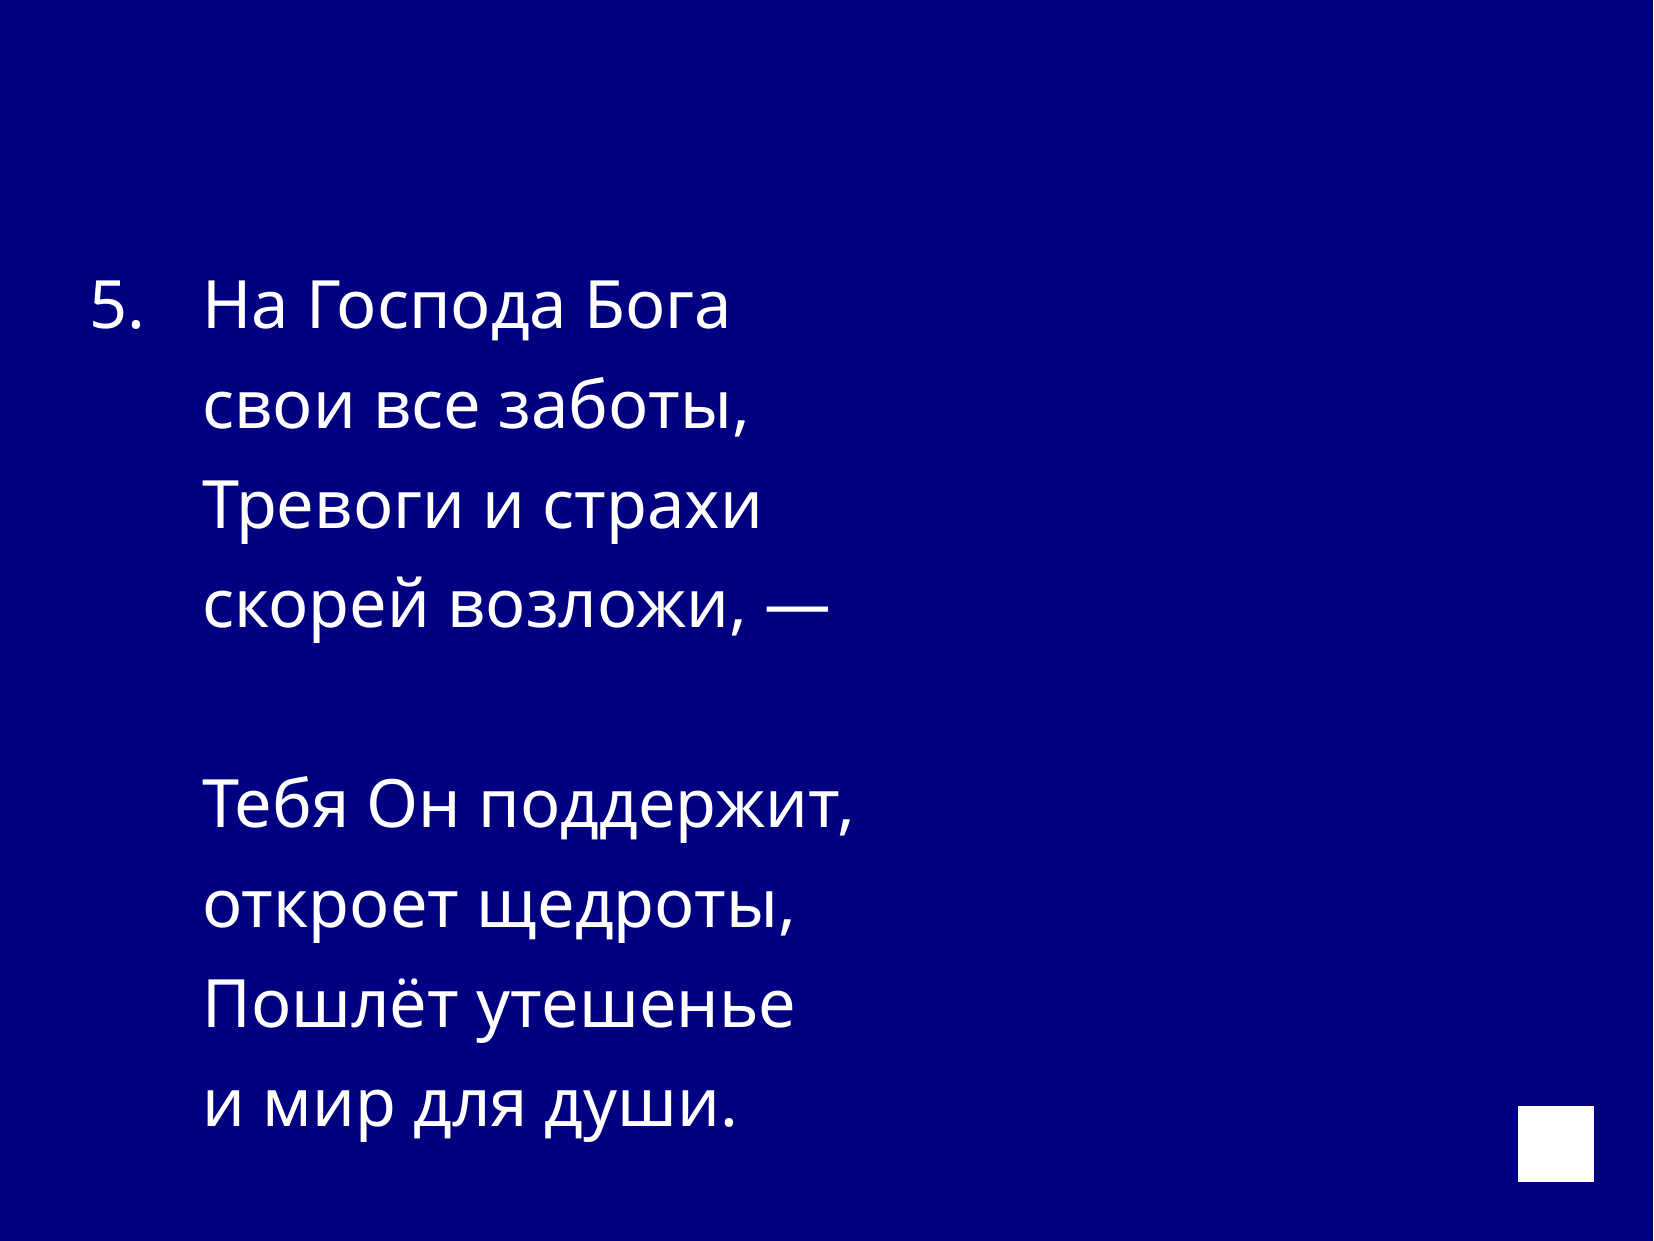

5.	На Господа Бога
	свои все заботы,
	Тревоги и страхи
	скорей возложи, —
	Тебя Он поддержит,
	откроет щедроты,
	Пошлёт утешенье
	и мир для души.